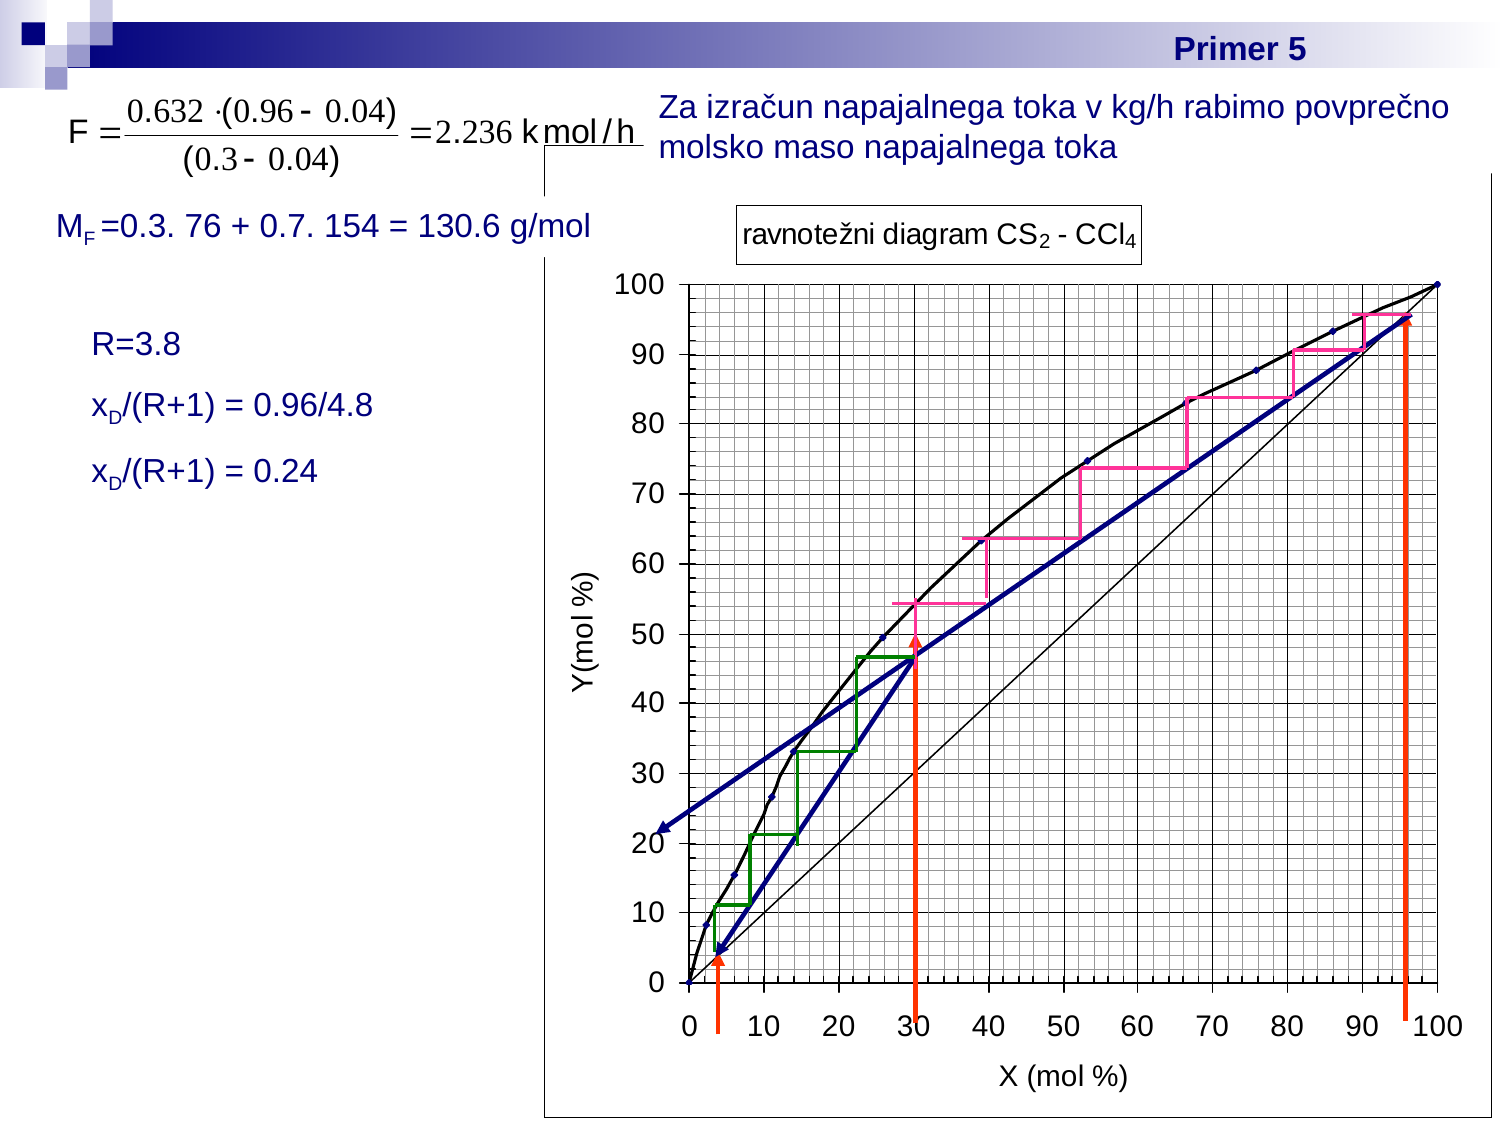

Primer 5
Za izračun napajalnega toka v kg/h rabimo povprečno molsko maso napajalnega toka
MF =0.3. 76 + 0.7. 154 = 130.6 g/mol
R=3.8
xD/(R+1) = 0.96/4.8
xD/(R+1) = 0.24